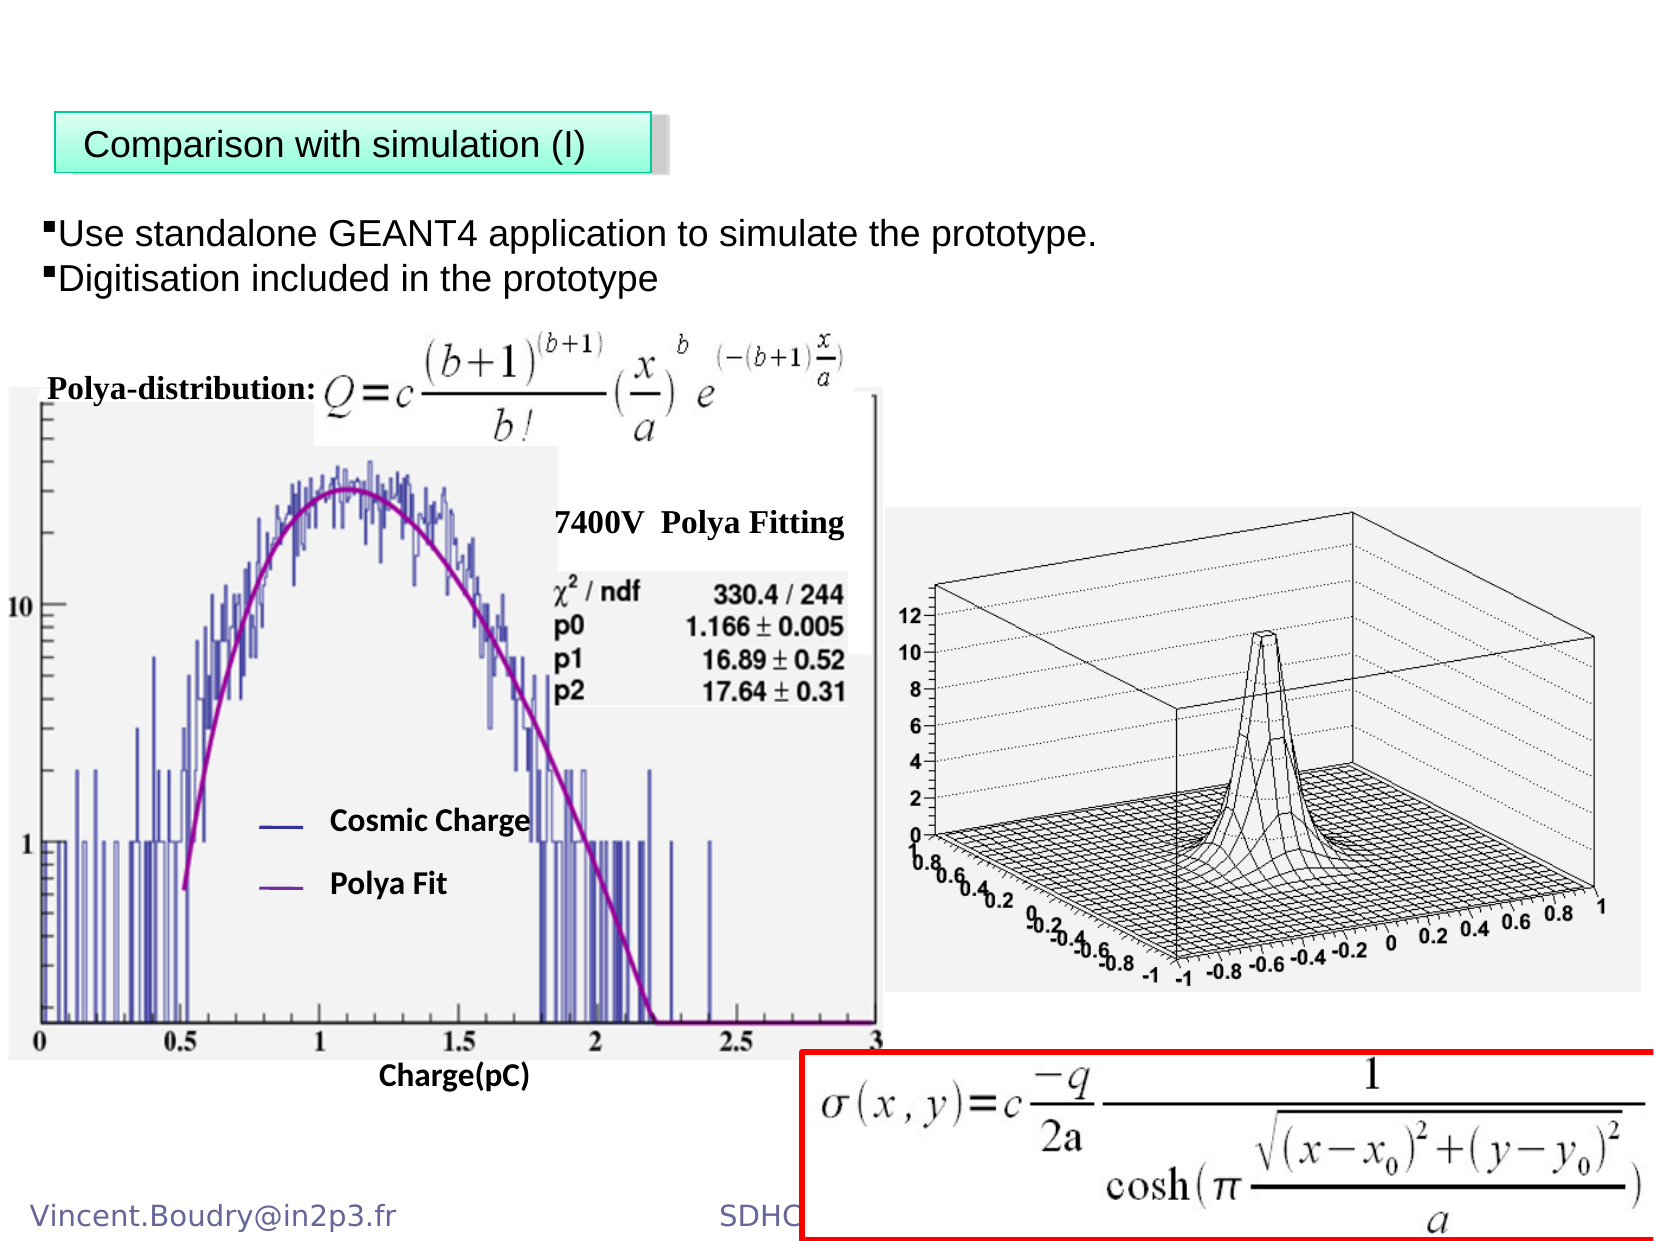

Comparison with simulation (I)
Use standalone GEANT4 application to simulate the prototype.
Digitisation included in the prototype
Polya-distribution:
7400V Polya Fitting
Cosmic Charge
Polya Fit
Charge(pC)
Vincent.Boudry@in2p3.fr
SDHCAL 1st results, LCWS'12
31